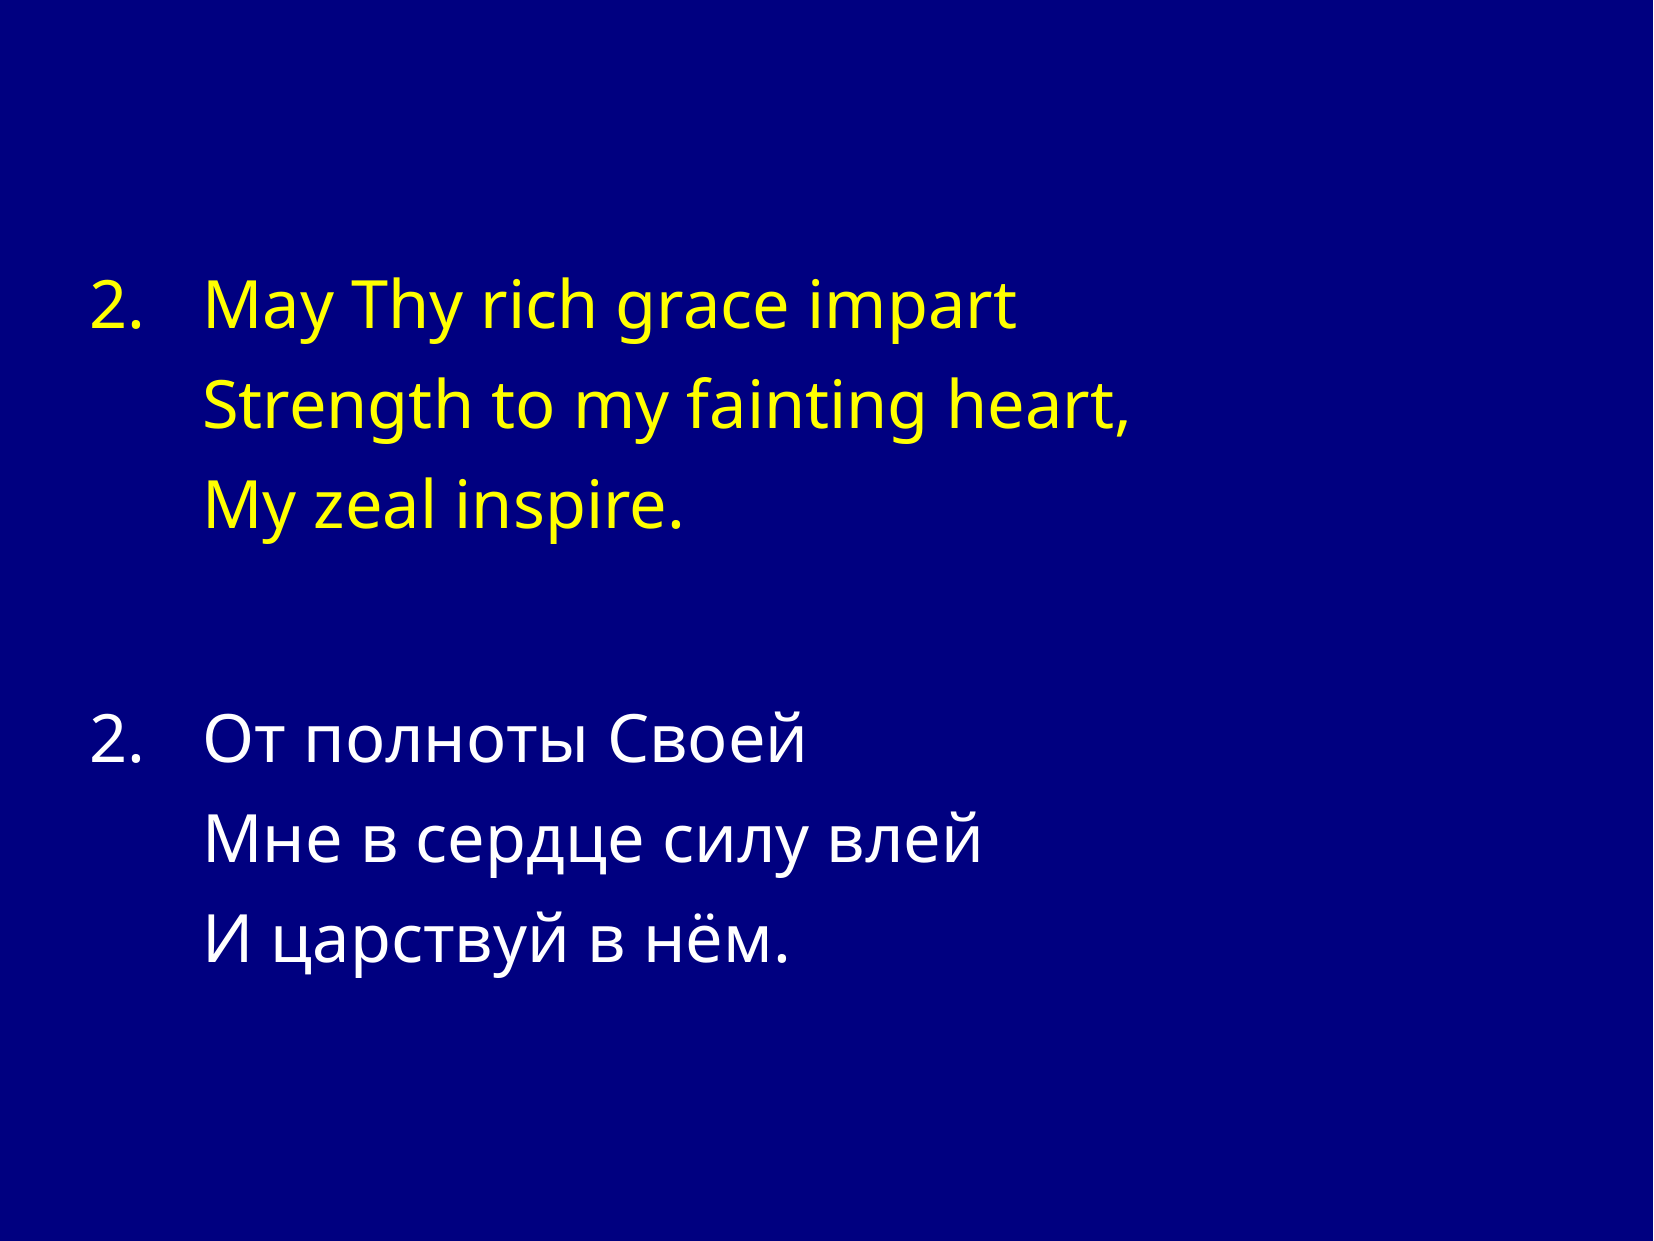

2.	May Thy rich grace impart
	Strength to my fainting heart,
	My zeal inspire.
2.	От полноты Своей
	Мне в сердце силу влей
	И царствуй в нём.